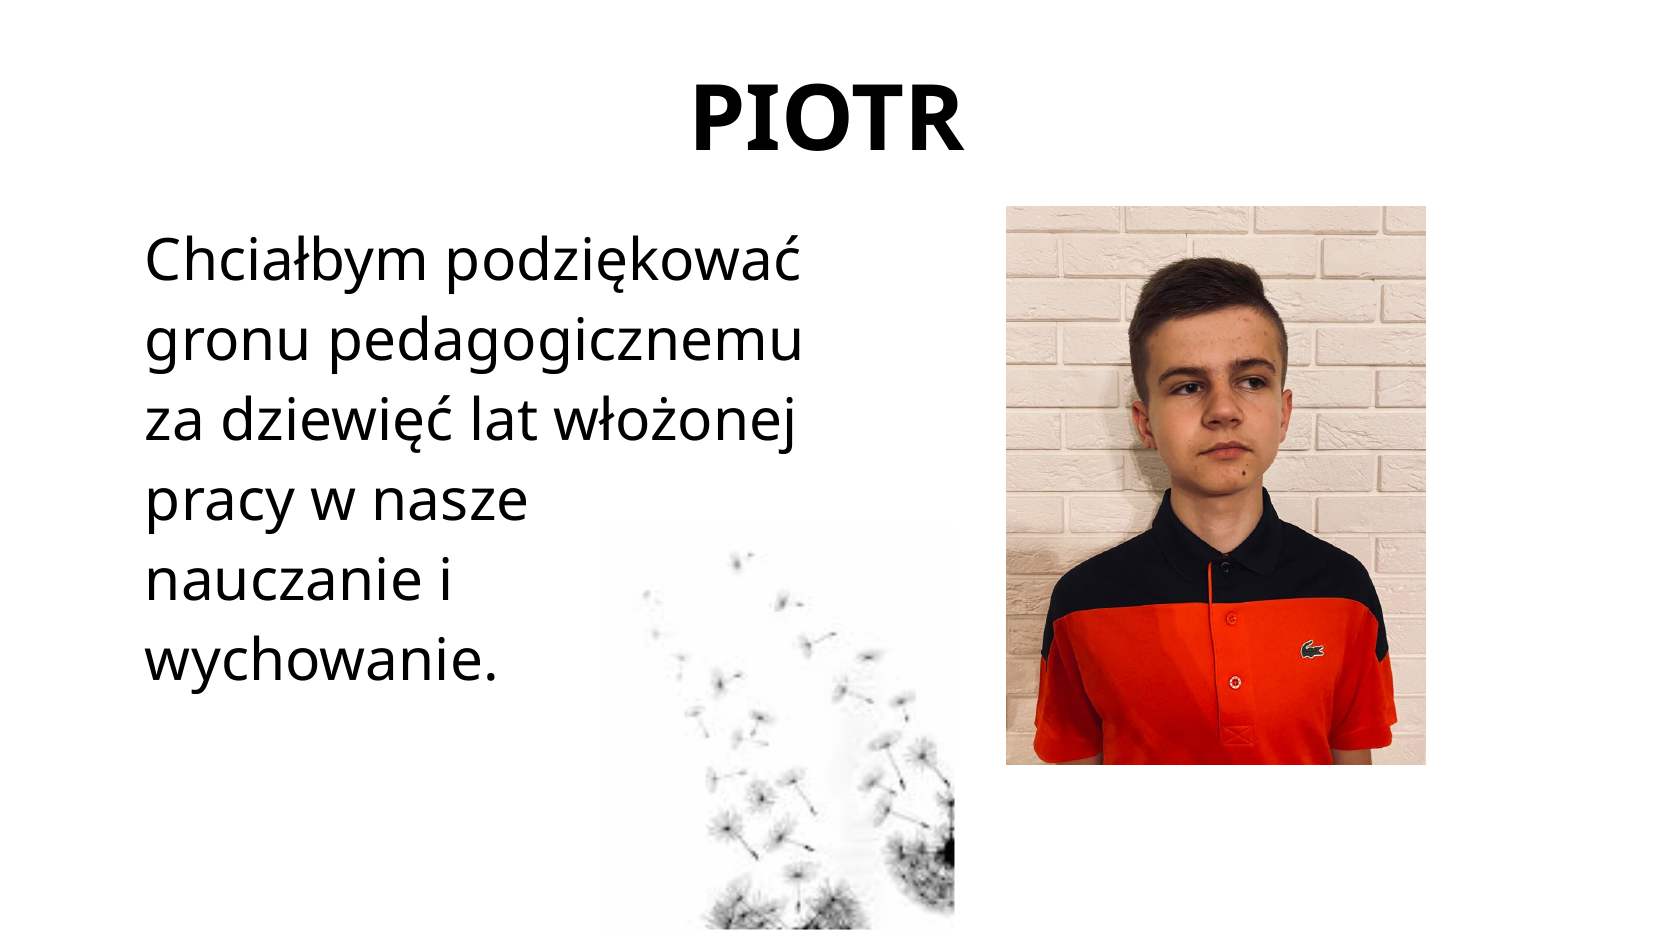

# PIOTR
Chciałbym podziękować gronu pedagogicznemu za dziewięć lat włożonej pracy w nasze nauczanie i wychowanie.